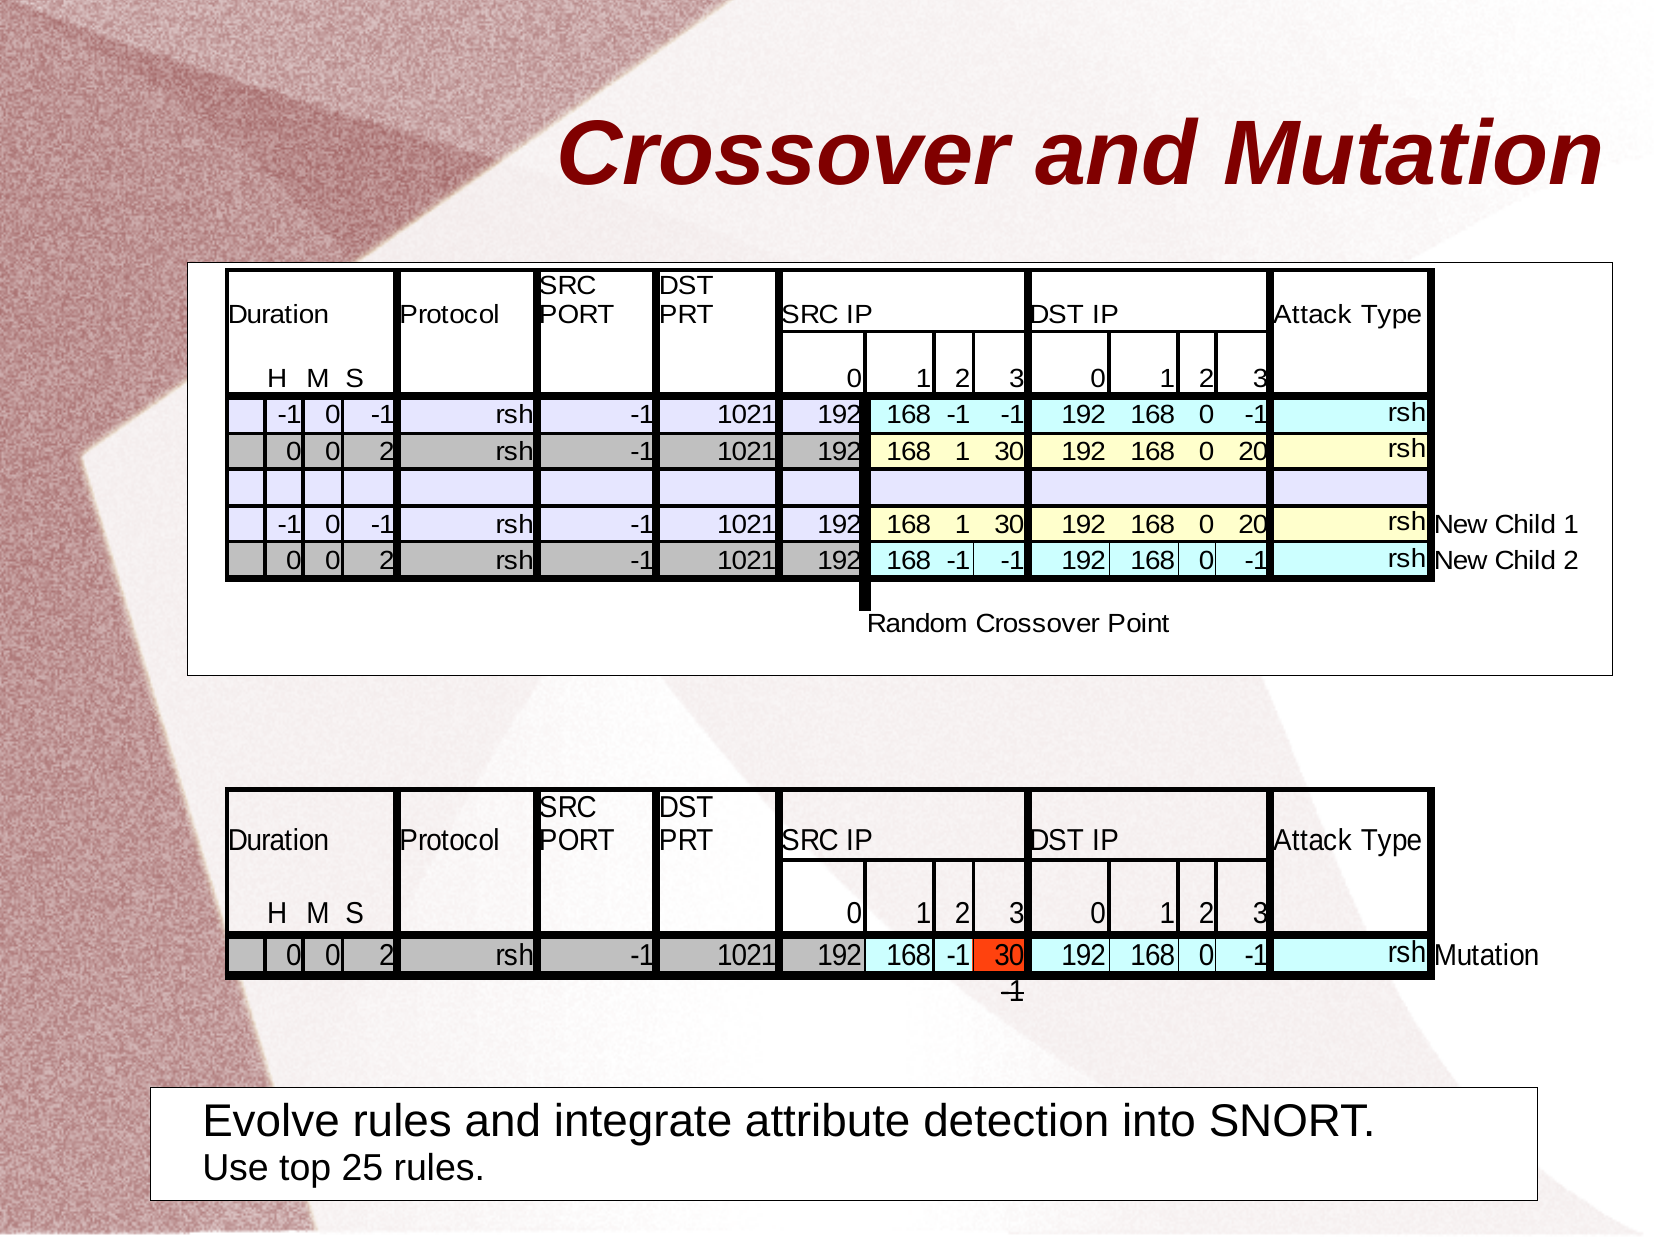

# Crossover and Mutation
Evolve rules and integrate attribute detection into SNORT.
Use top 25 rules.